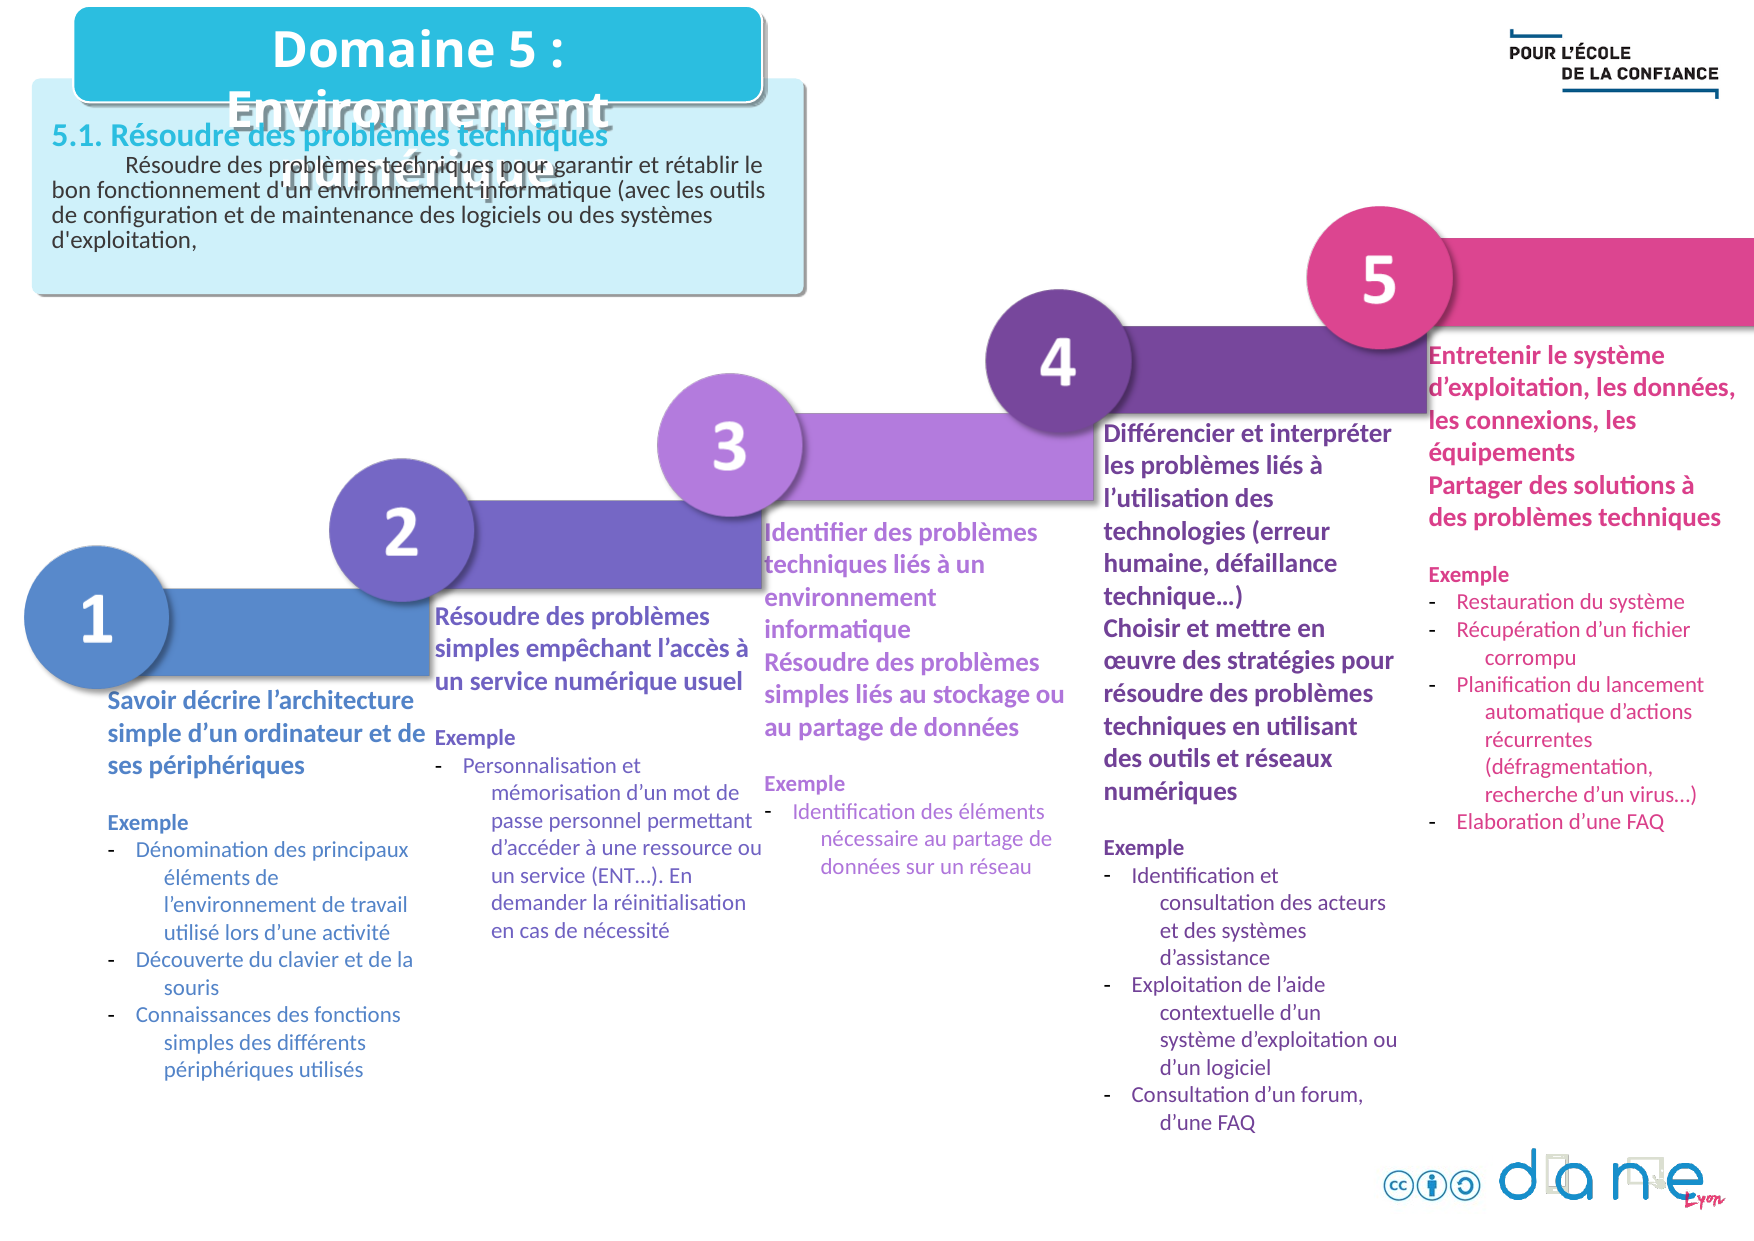

Domaine 5 : Environnement numérique
5.1. Résoudre des problèmes techniques
	Résoudre des problèmes techniques pour garantir et rétablir le bon fonctionnement d'un environnement informatique (avec les outils de configuration et de maintenance des logiciels ou des systèmes d'exploitation,
Entretenir le système d’exploitation, les données, les connexions, les équipements
Partager des solutions à des problèmes techniques
Exemple
Restauration du système
Récupération d’un fichier corrompu
Planification du lancement automatique d’actions récurrentes (défragmentation, recherche d’un virus…)
Elaboration d’une FAQ
Différencier et interpréter les problèmes liés à l’utilisation des technologies (erreur humaine, défaillance technique…)
Choisir et mettre en œuvre des stratégies pour résoudre des problèmes techniques en utilisant des outils et réseaux numériques
Exemple
Identification et consultation des acteurs et des systèmes d’assistance
Exploitation de l’aide contextuelle d’un système d’exploitation ou d’un logiciel
Consultation d’un forum, d’une FAQ
Identifier des problèmes techniques liés à un environnement informatique
Résoudre des problèmes simples liés au stockage ou au partage de données
Exemple
Identification des éléments nécessaire au partage de données sur un réseau
Résoudre des problèmes simples empêchant l’accès à un service numérique usuel
Exemple
Personnalisation et mémorisation d’un mot de passe personnel permettant d’accéder à une ressource ou un service (ENT…). En demander la réinitialisation en cas de nécessité
Savoir décrire l’architecture simple d’un ordinateur et de ses périphériques
Exemple
Dénomination des principaux éléments de l’environnement de travail utilisé lors d’une activité
Découverte du clavier et de la souris
Connaissances des fonctions simples des différents périphériques utilisés